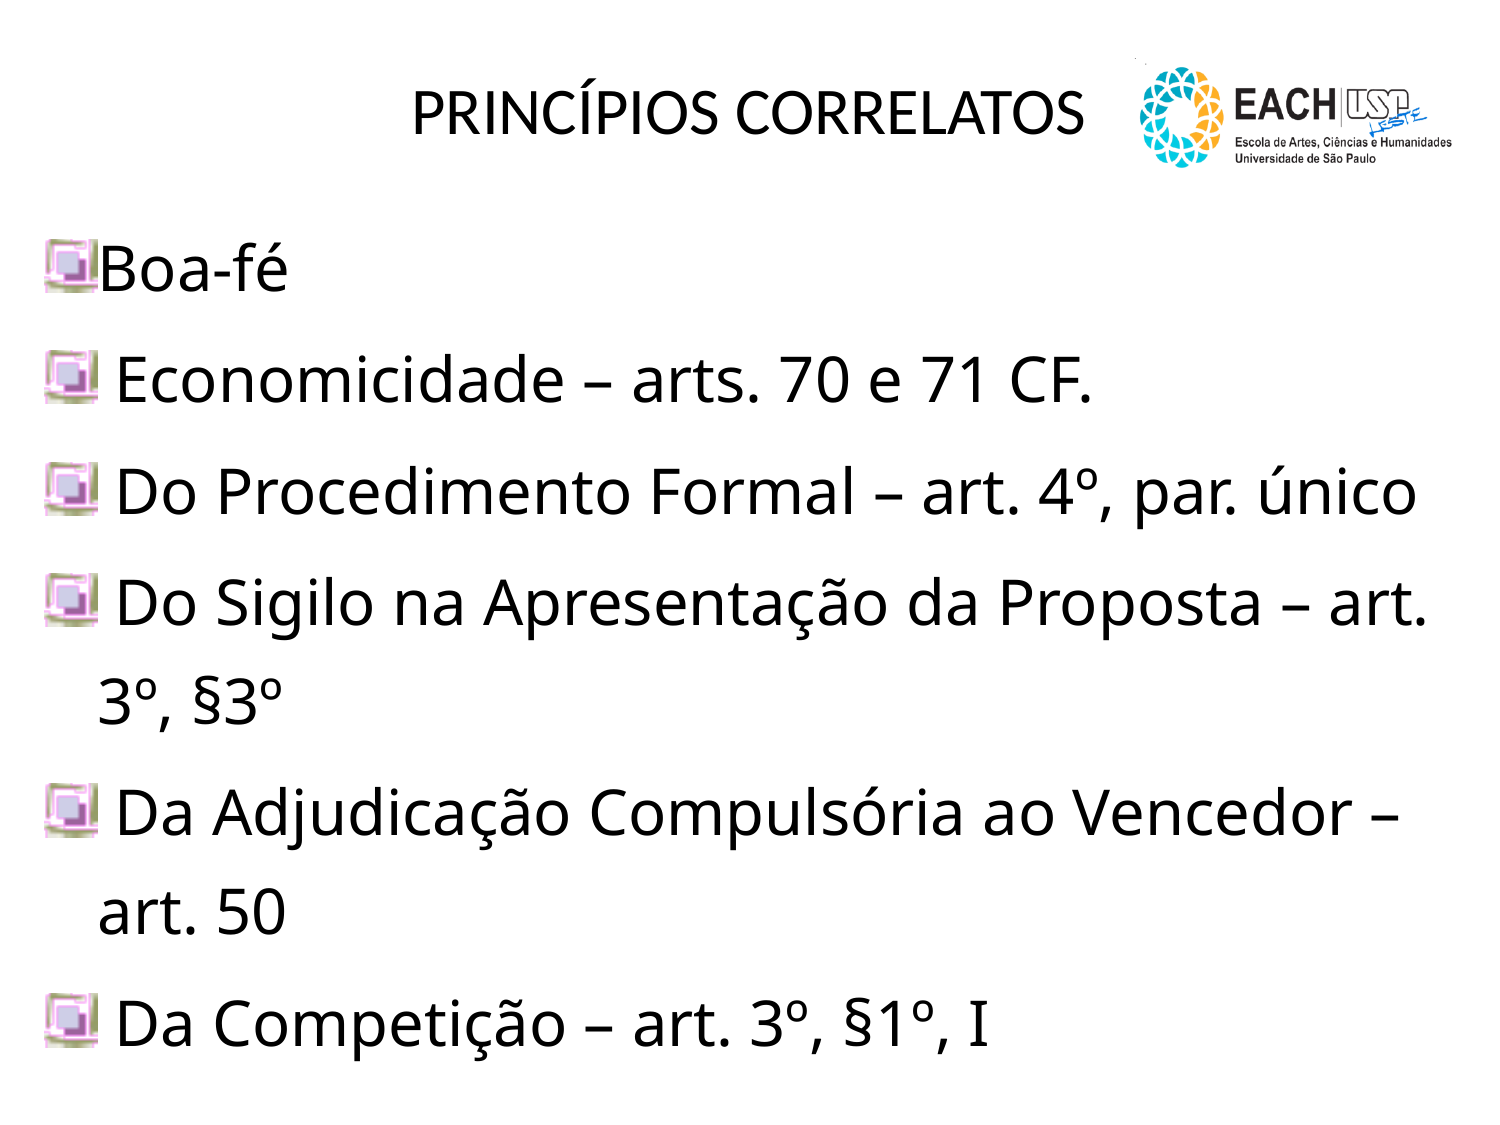

PRINCÍPIOS CORRELATOS
# Boa-fé
 Economicidade – arts. 70 e 71 CF.
 Do Procedimento Formal – art. 4º, par. único
 Do Sigilo na Apresentação da Proposta – art. 3º, §3º
 Da Adjudicação Compulsória ao Vencedor – art. 50
 Da Competição – art. 3º, §1º, I